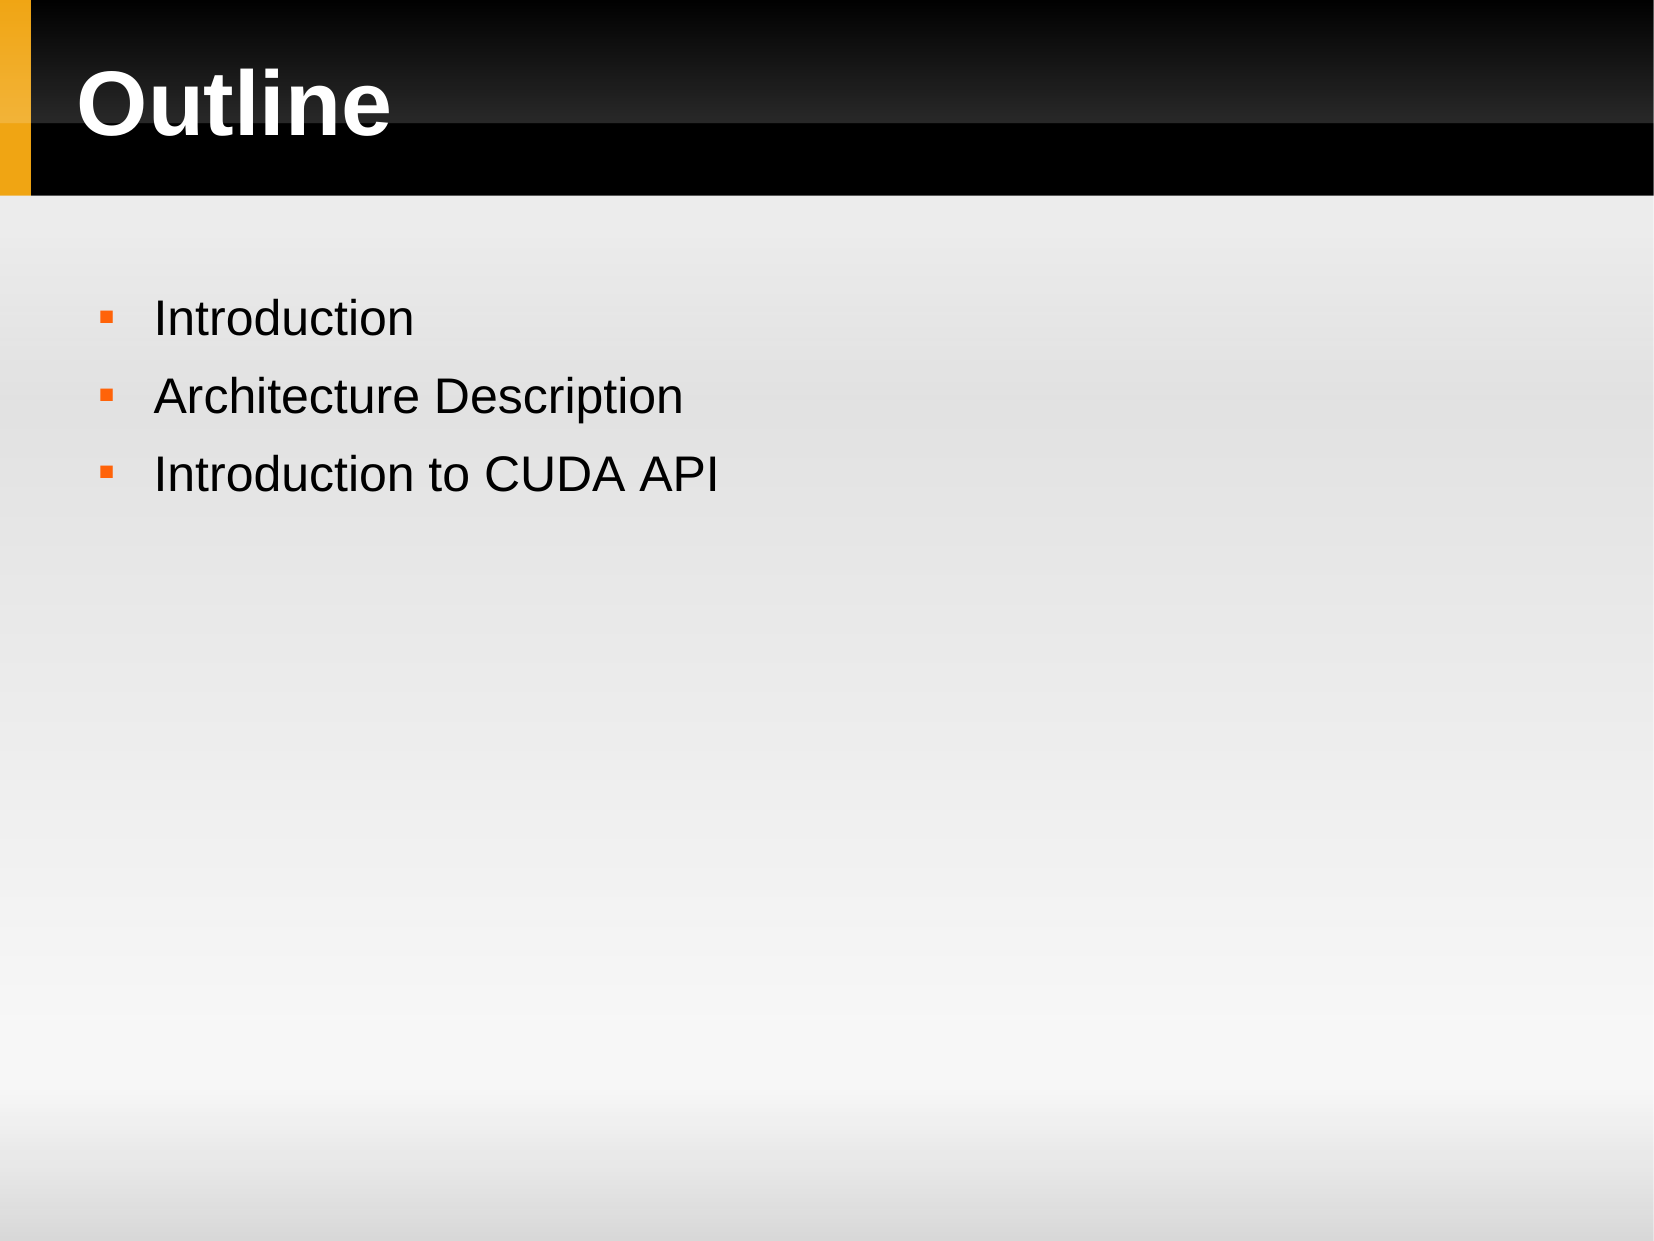

# Outline
Introduction
Architecture Description
Introduction to CUDA API